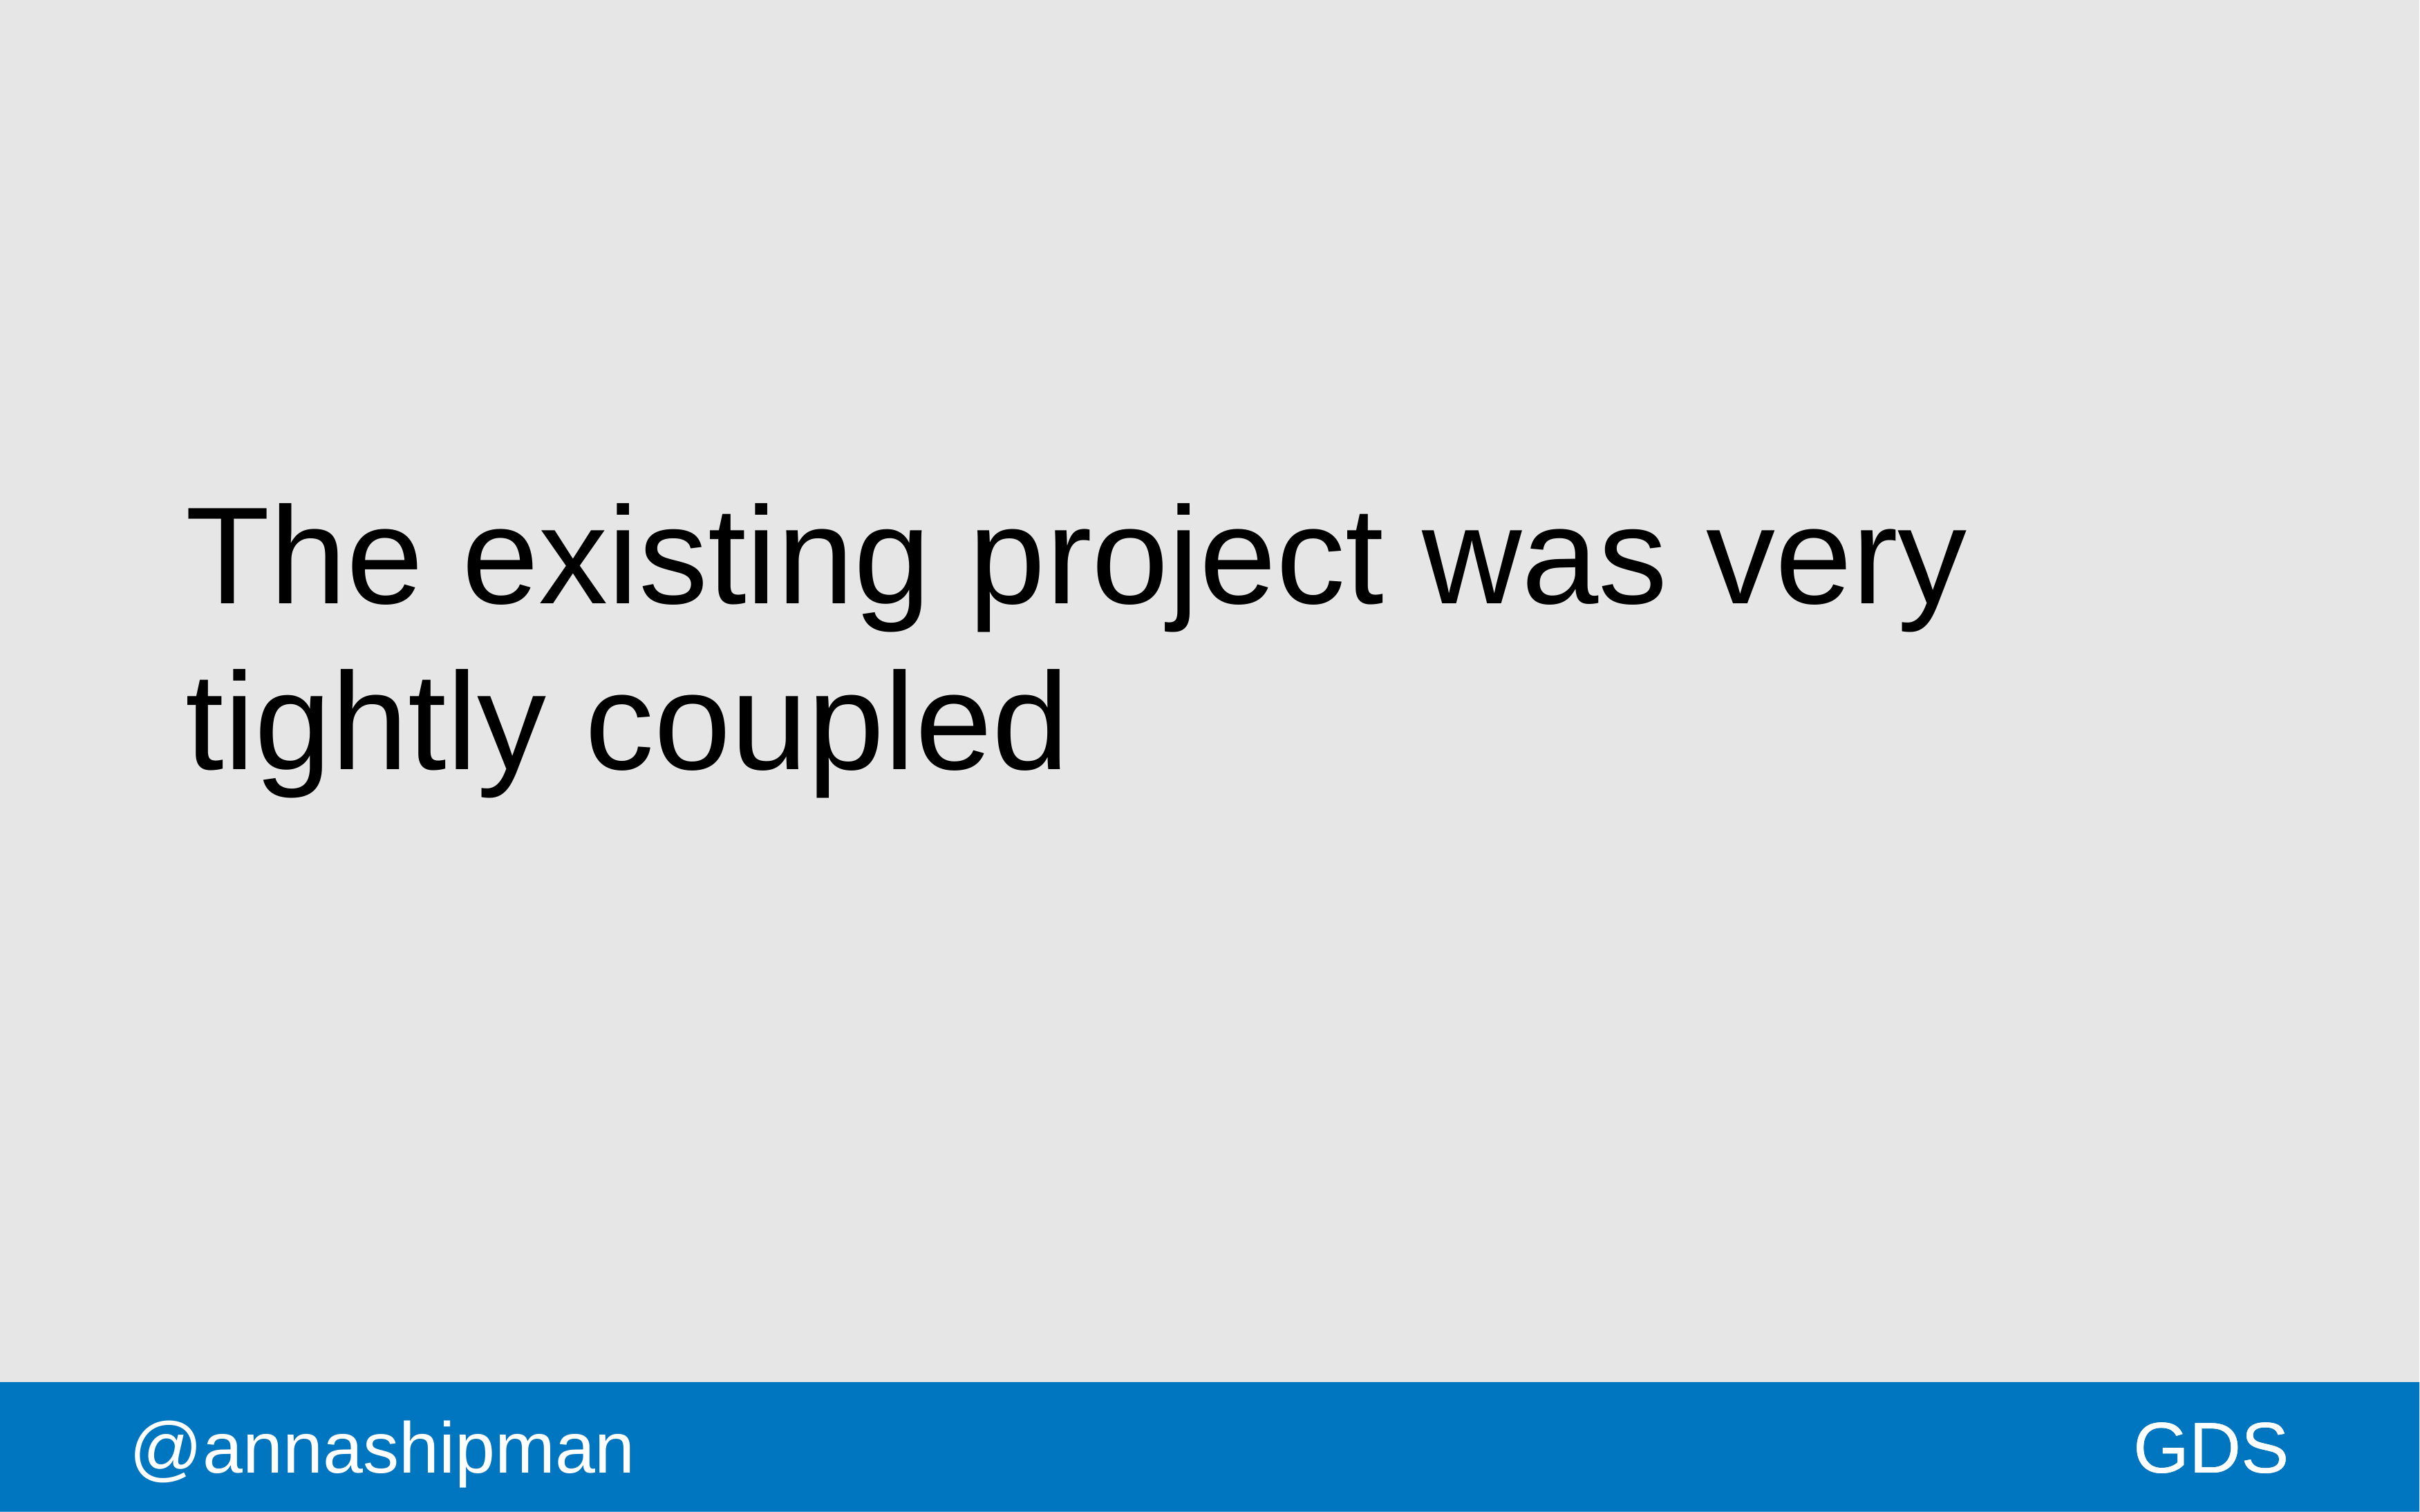

# The existing project was very tightly coupled